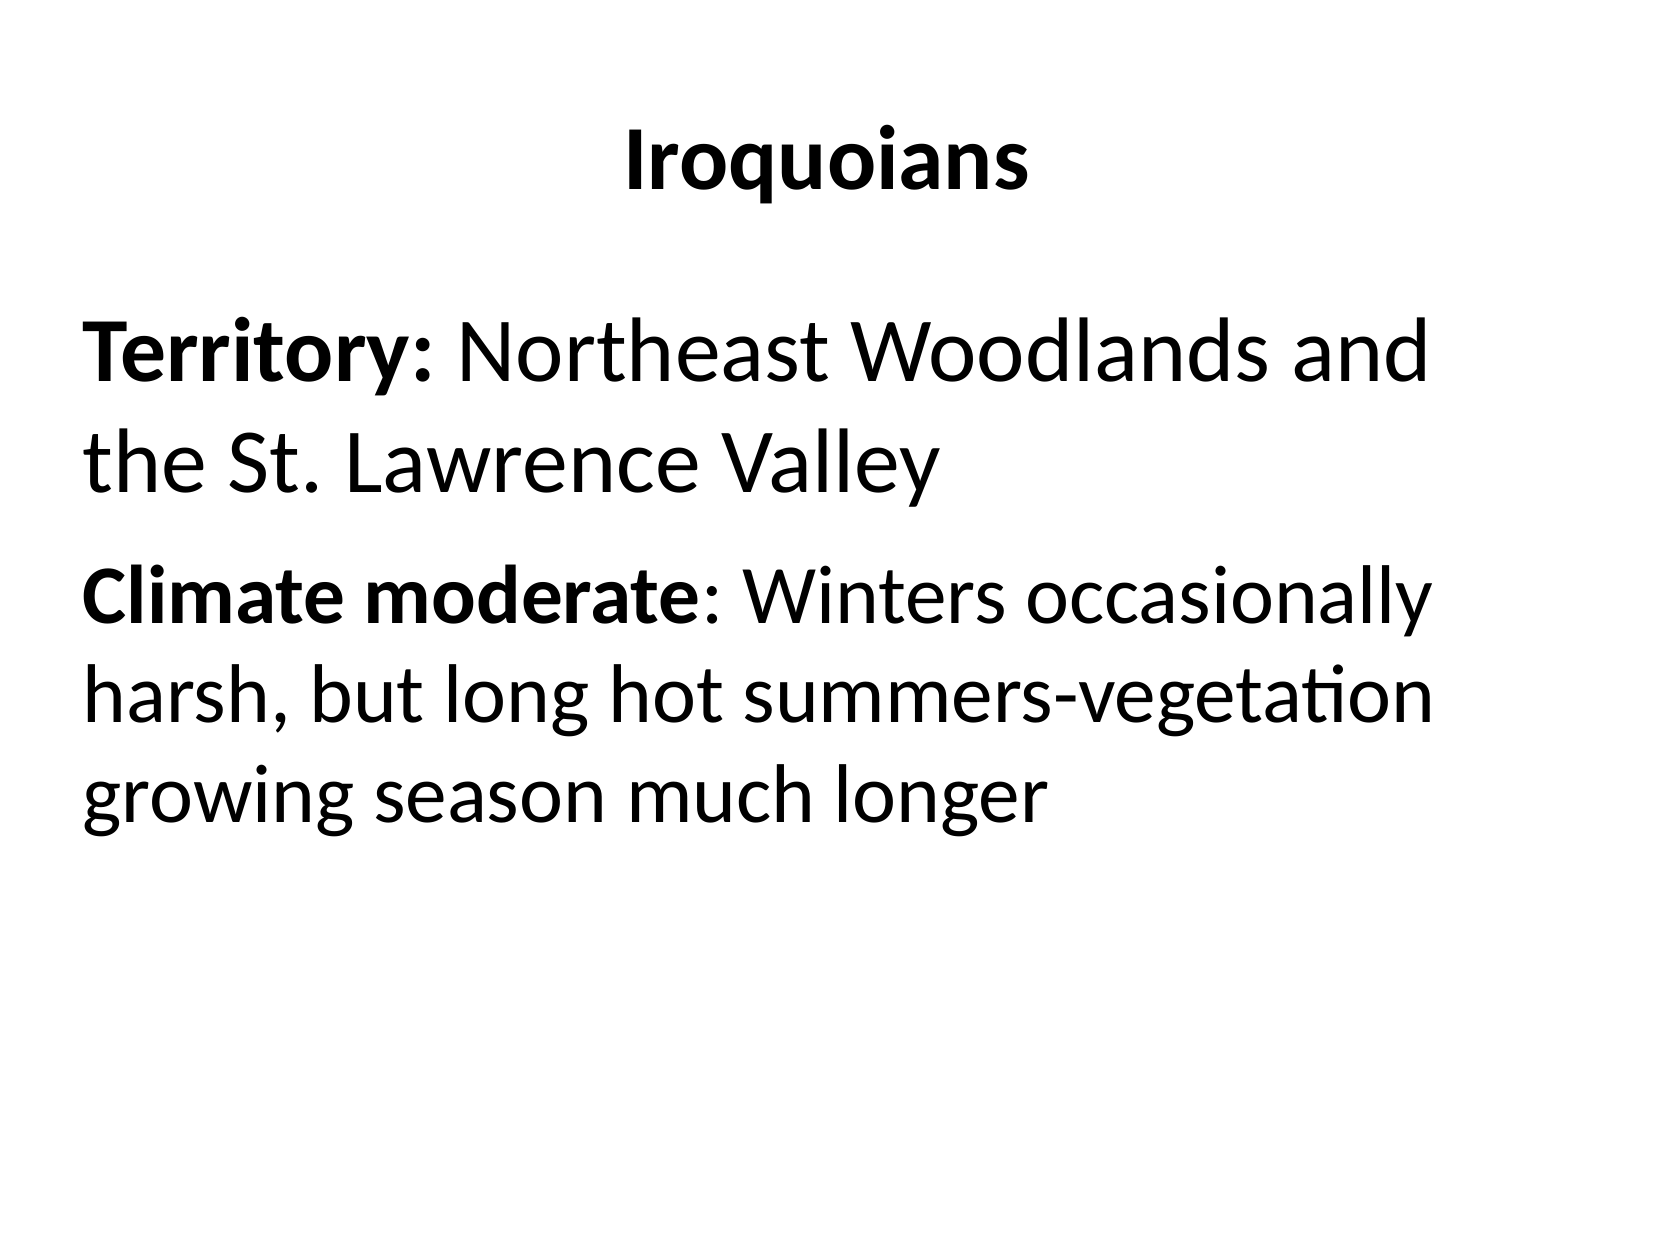

# Iroquoians
Territory: Northeast Woodlands and the St. Lawrence Valley
Climate moderate: Winters occasionally harsh, but long hot summers-vegetation growing season much longer